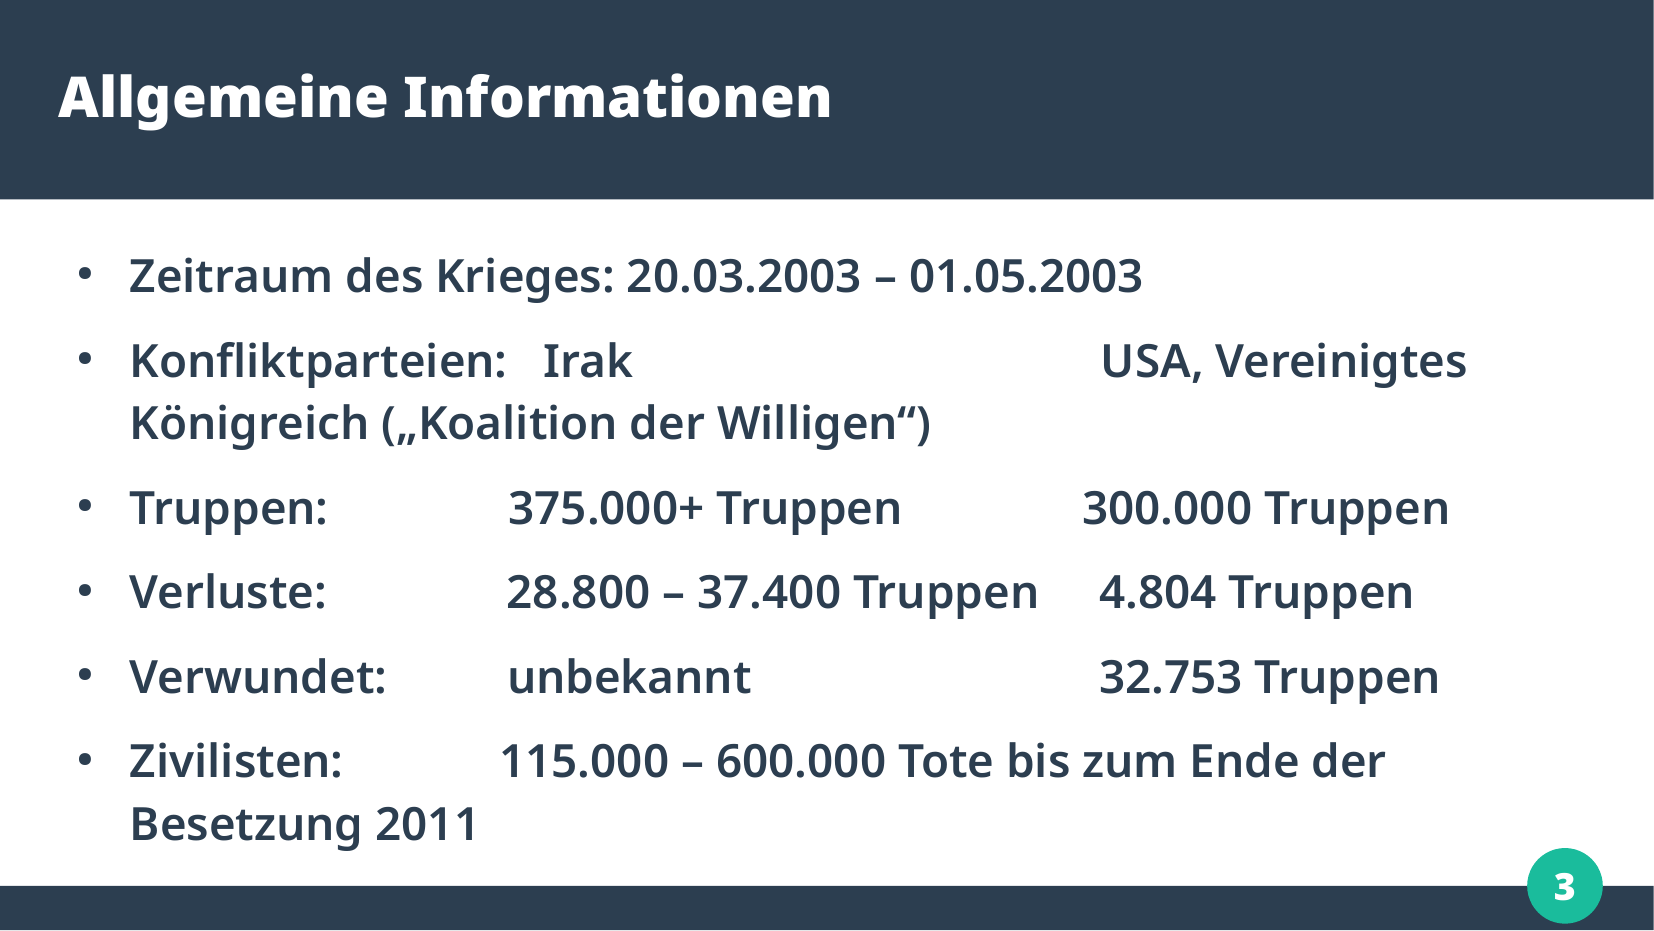

# Allgemeine Informationen
Zeitraum des Krieges: 20.03.2003 – 01.05.2003
Konfliktparteien: Irak USA, Vereinigtes Königreich („Koalition der Willigen“)
Truppen: 375.000+ Truppen 300.000 Truppen
Verluste: 28.800 – 37.400 Truppen 4.804 Truppen
Verwundet: unbekannt 32.753 Truppen
Zivilisten: 115.000 – 600.000 Tote bis zum Ende der Besetzung 2011